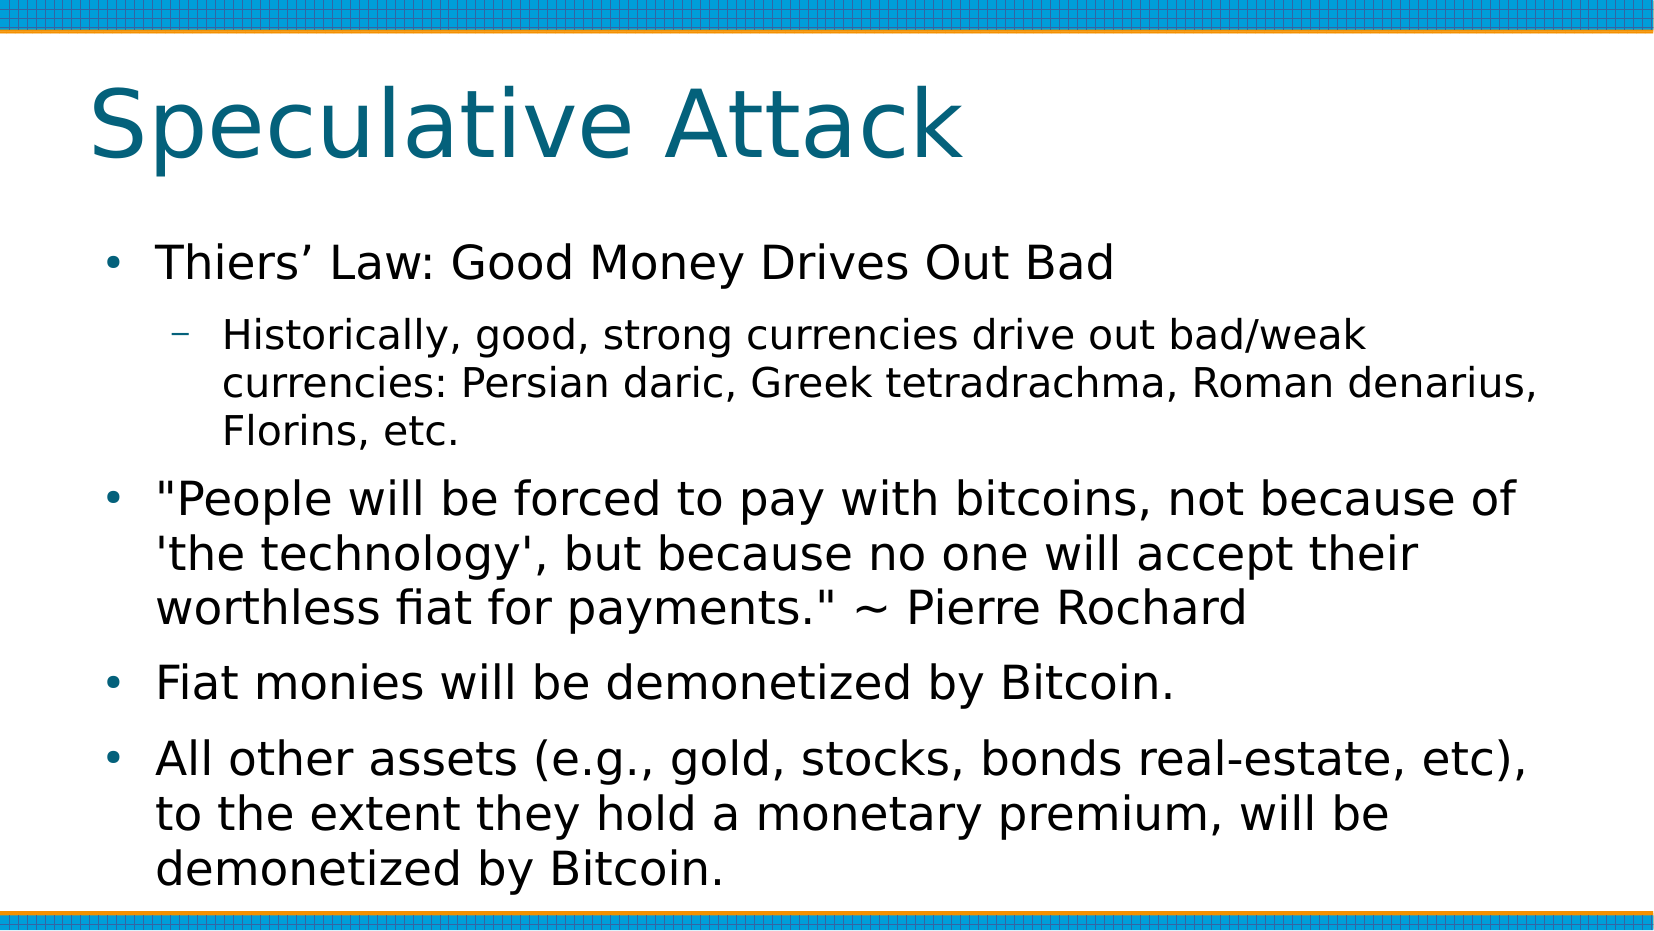

# Speculative Attack
Thiers’ Law: Good Money Drives Out Bad
Historically, good, strong currencies drive out bad/weak currencies: Persian daric, Greek tetradrachma, Roman denarius, Florins, etc.
"People will be forced to pay with bitcoins, not because of 'the technology', but because no one will accept their worthless fiat for payments." ~ Pierre Rochard
Fiat monies will be demonetized by Bitcoin.
All other assets (e.g., gold, stocks, bonds real-estate, etc), to the extent they hold a monetary premium, will be demonetized by Bitcoin.